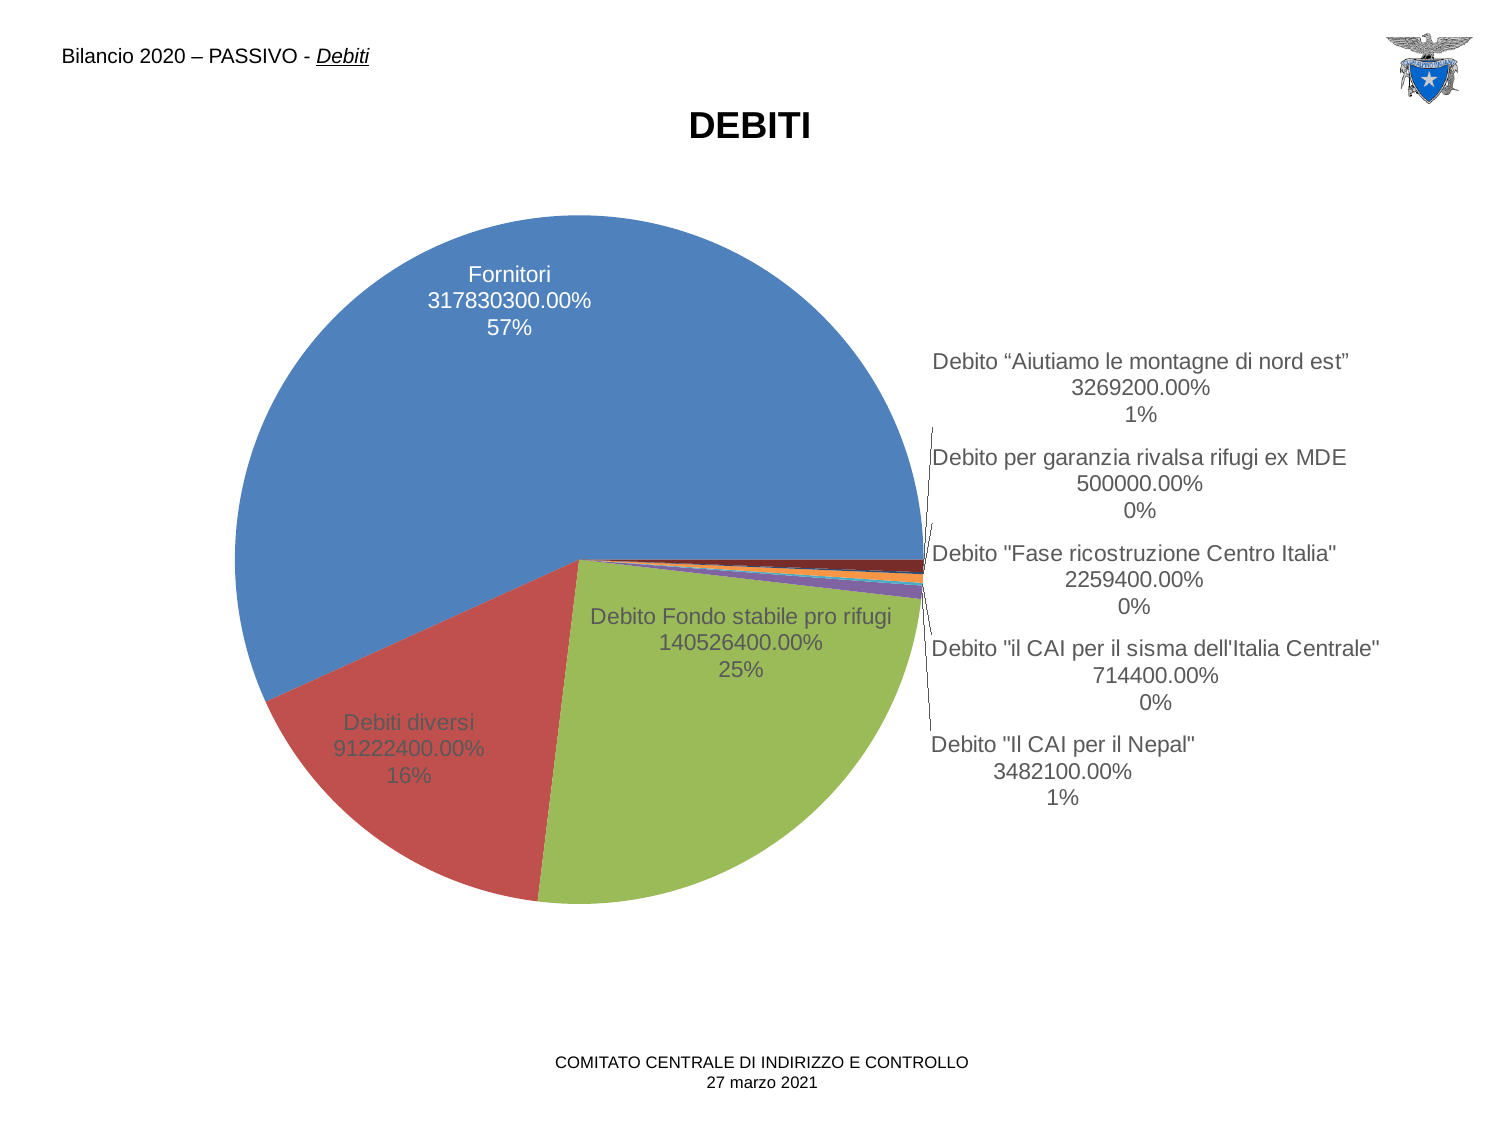

Bilancio 2020 – PASSIVO - Debiti
DEBITI
### Chart
| Category | Series1 |
|---|---|
| Fornitori | 3178303.0 |
| Debiti diversi | 912224.0 |
| Debito Fondo stabile pro rifugi | 1405264.0 |
| Debito "Il CAI per il Nepal" | 34821.0 |
| Debito "il CAI per il sisma dell'Italia Centrale" | 7144.0 |
| Debito "Fase ricostruzione Centro Italia" | 22594.0 |
| Debito per garanzia rivalsa rifugi ex MDE | 5000.0 |
| Debito “Aiutiamo le montagne di nord est” | 32692.0 |COMITATO CENTRALE DI INDIRIZZO E CONTROLLO
27 marzo 2021